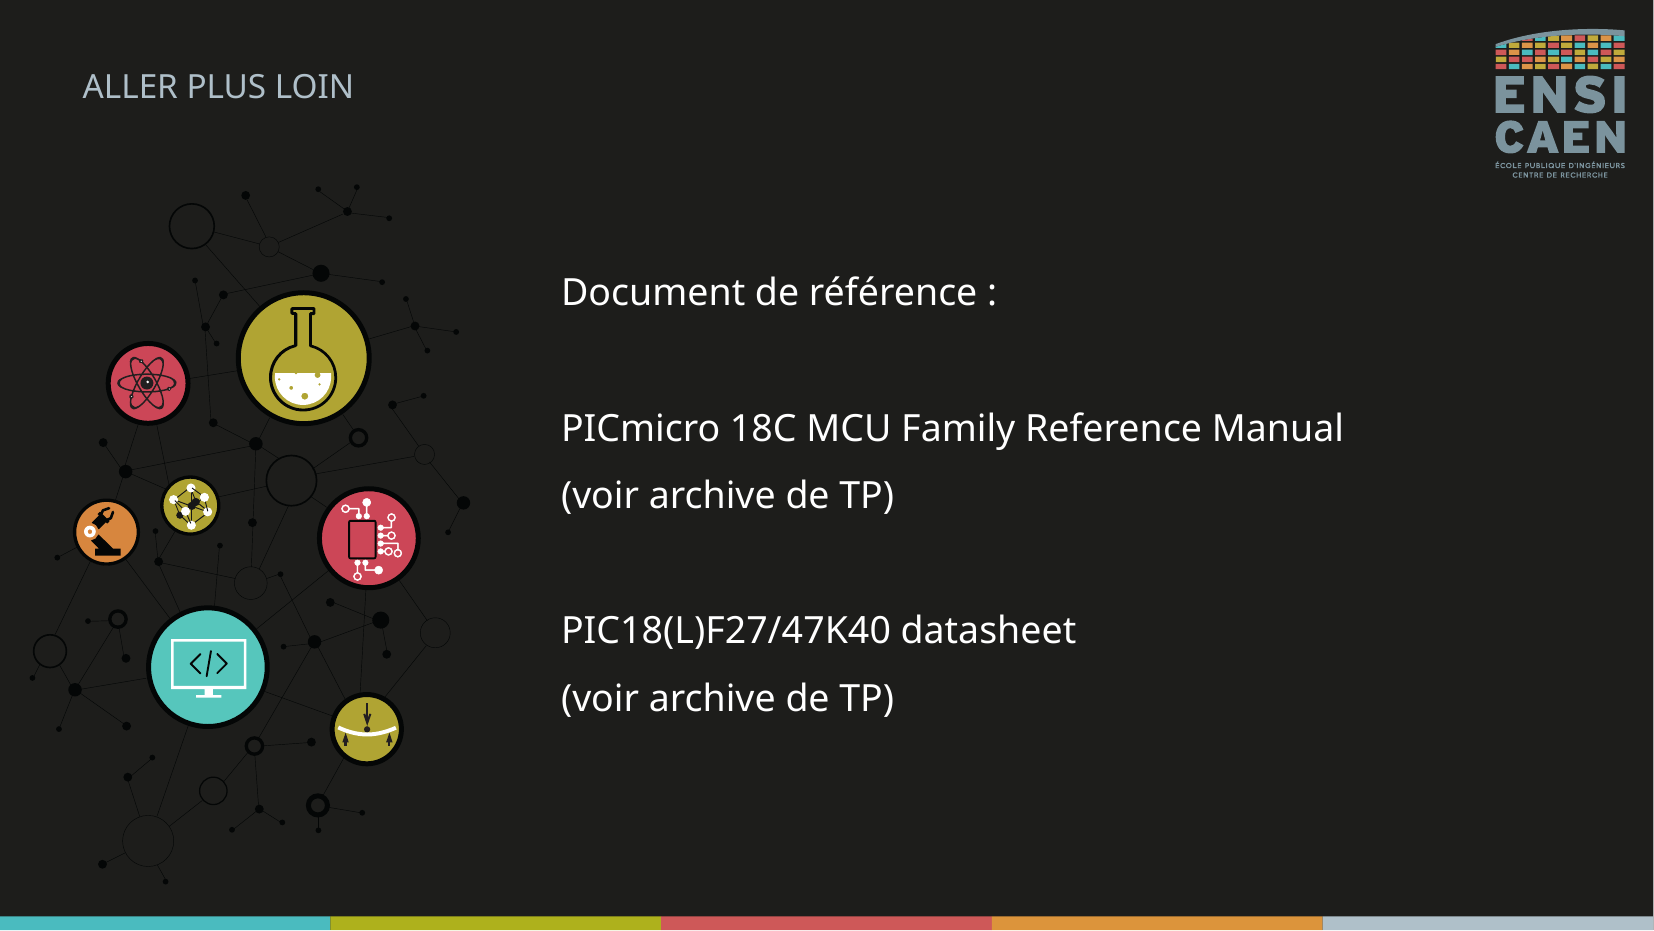

# ALLER PLUS LOIN
Document de référence :
PICmicro 18C MCU Family Reference Manual
(voir archive de TP)
PIC18(L)F27/47K40 datasheet
(voir archive de TP)